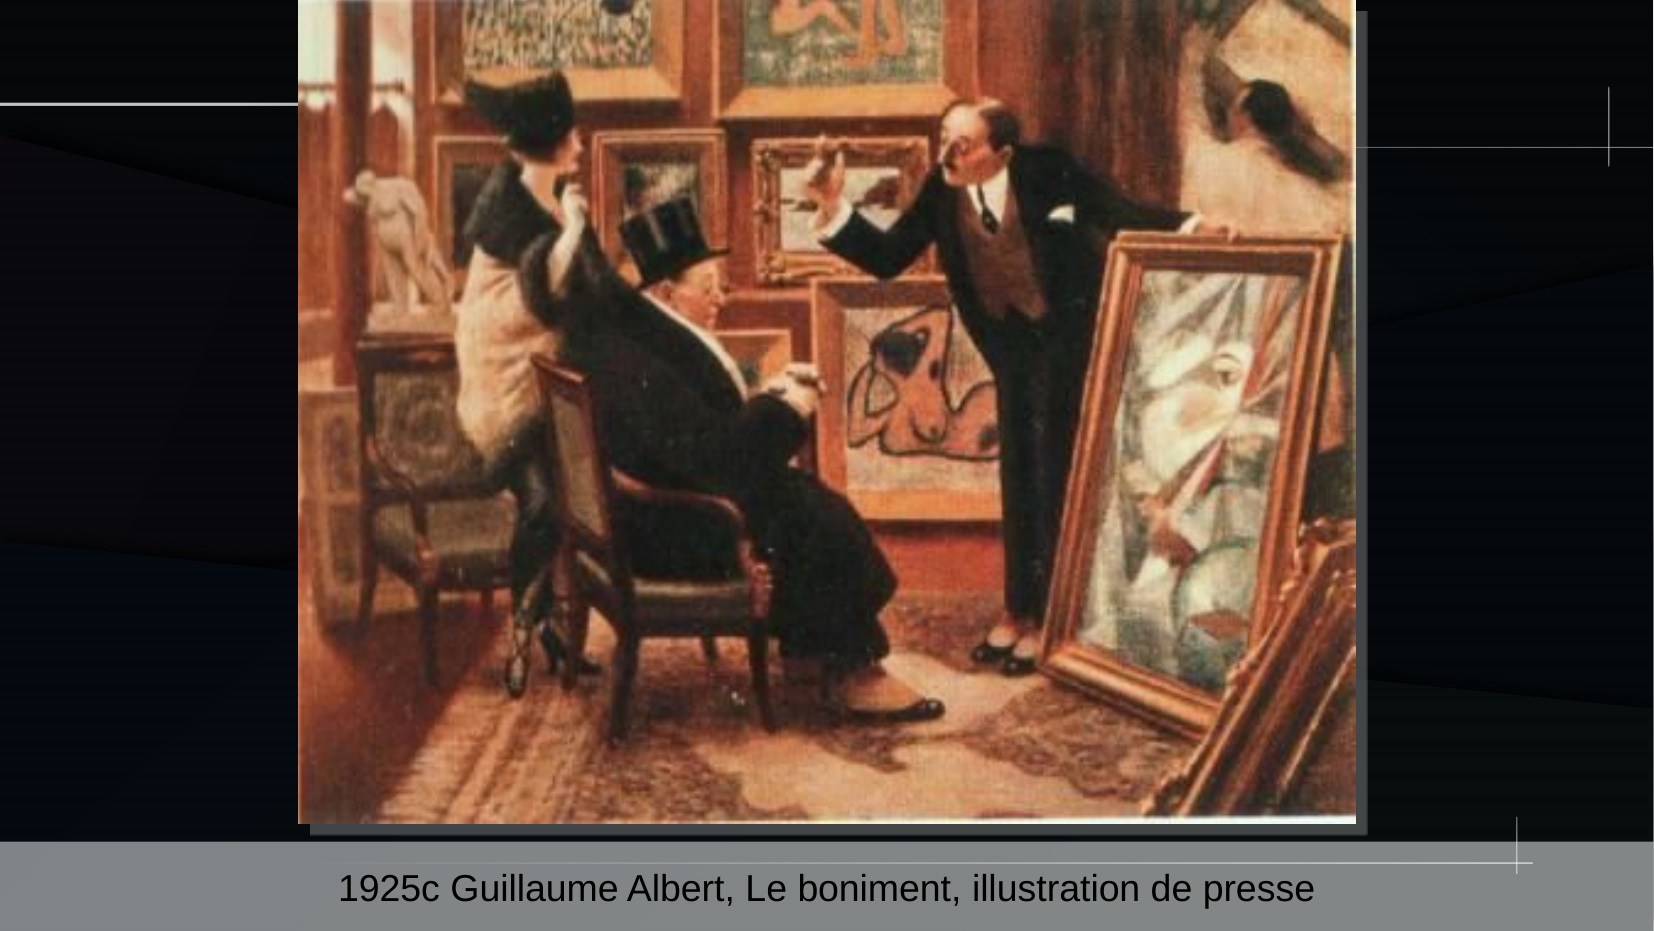

1925c Guillaume Albert, Le boniment, illustration de presse